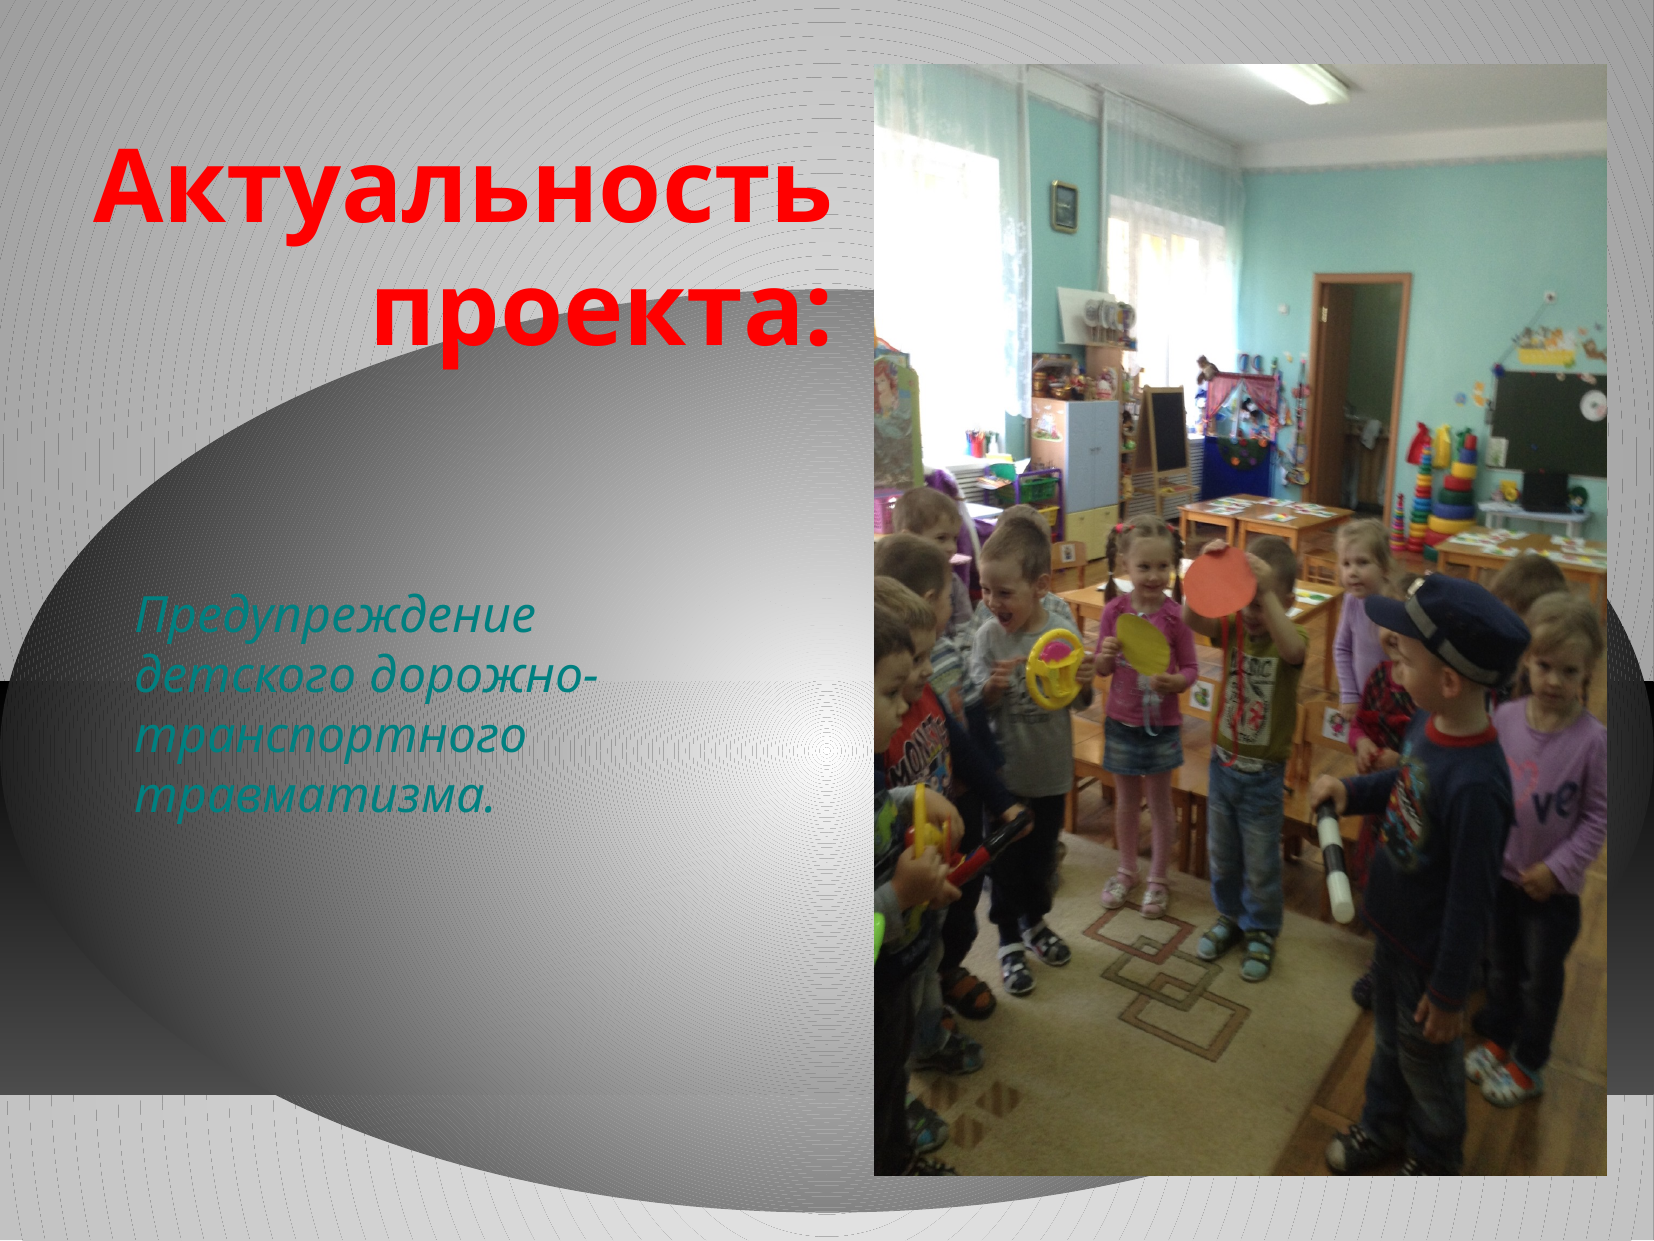

# Актуальность проекта:
Предупреждение детского дорожно-транспортного травматизма.